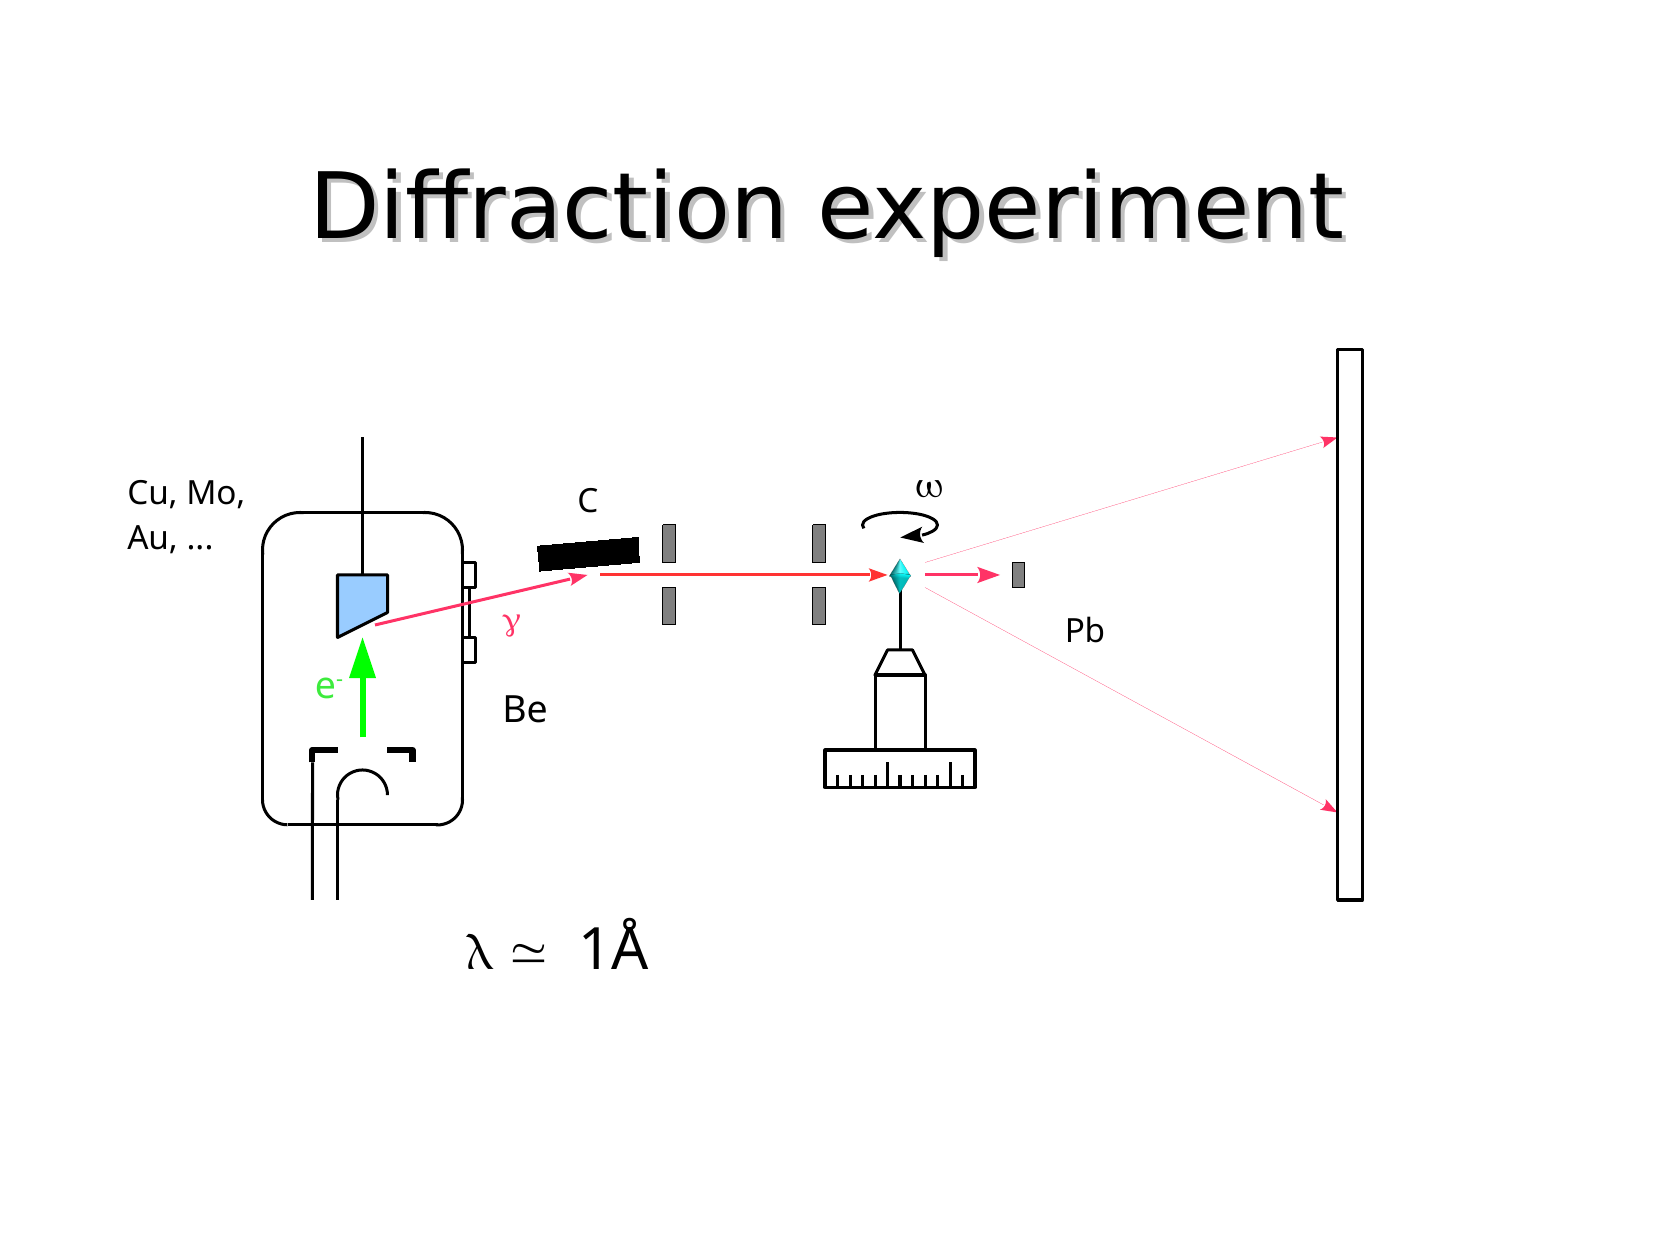

# Diffraction experiment
Cu, Mo, Au, ...

C

Pb
e-
Be
 ≃ 1Å